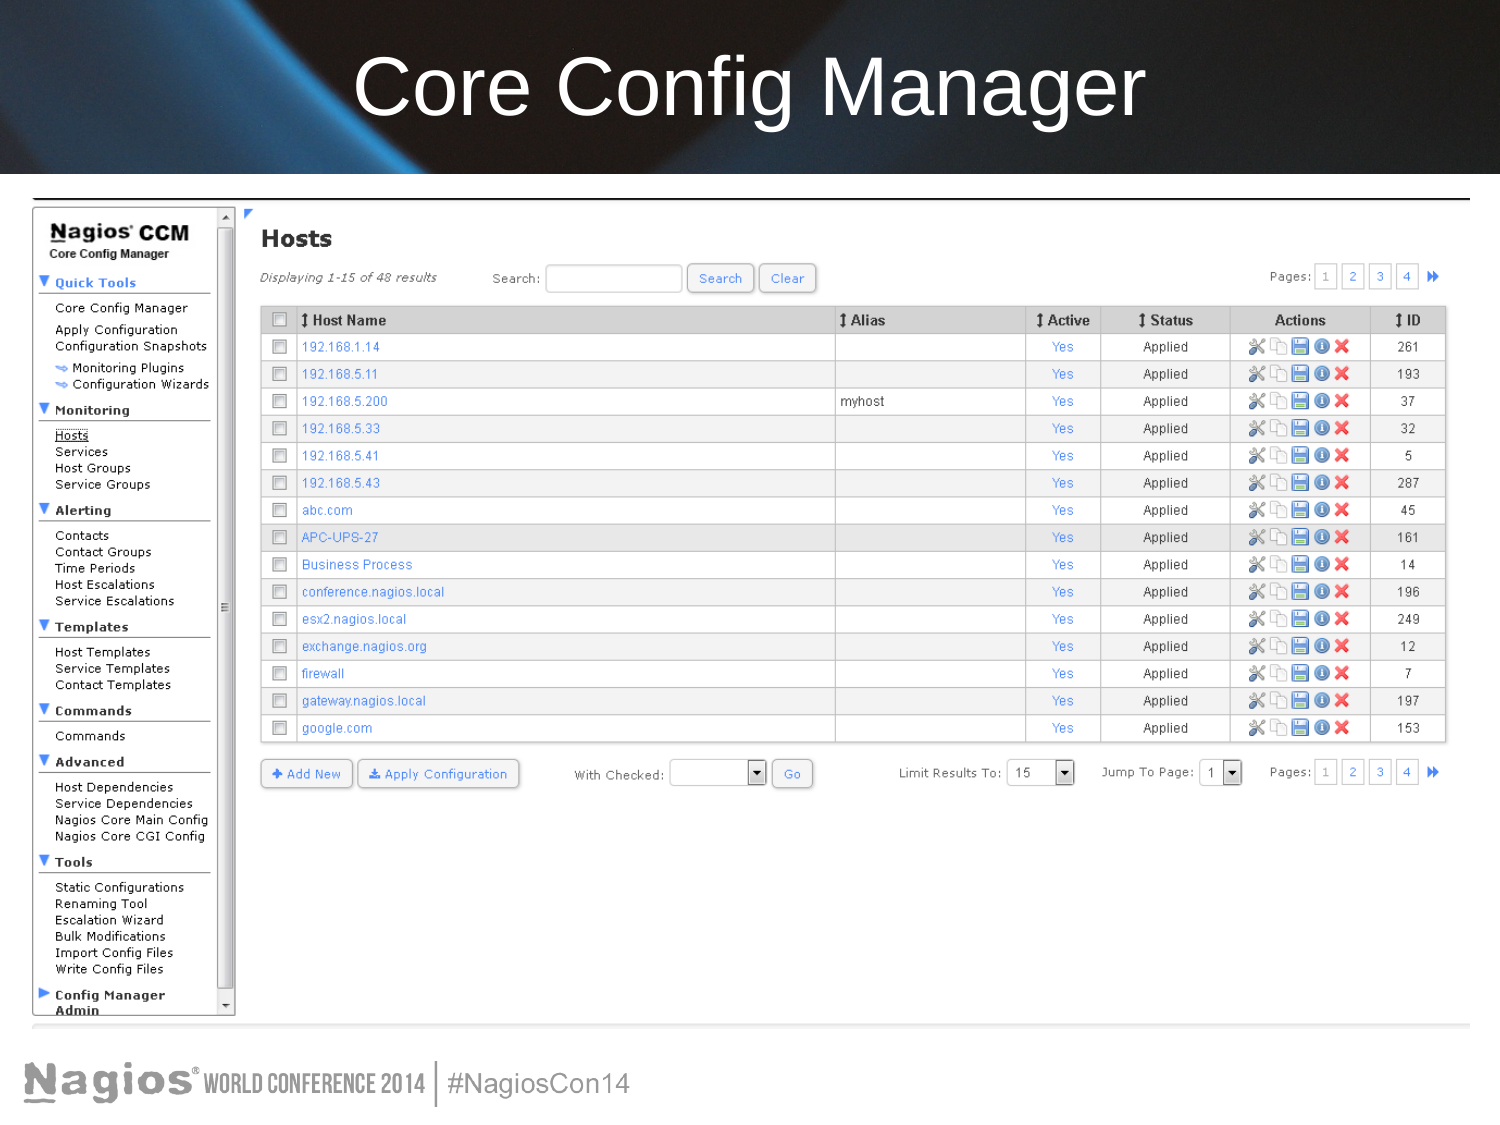

# Core Config Manager
Powerful, Advanced Configuration GUI – Needs new screenshot